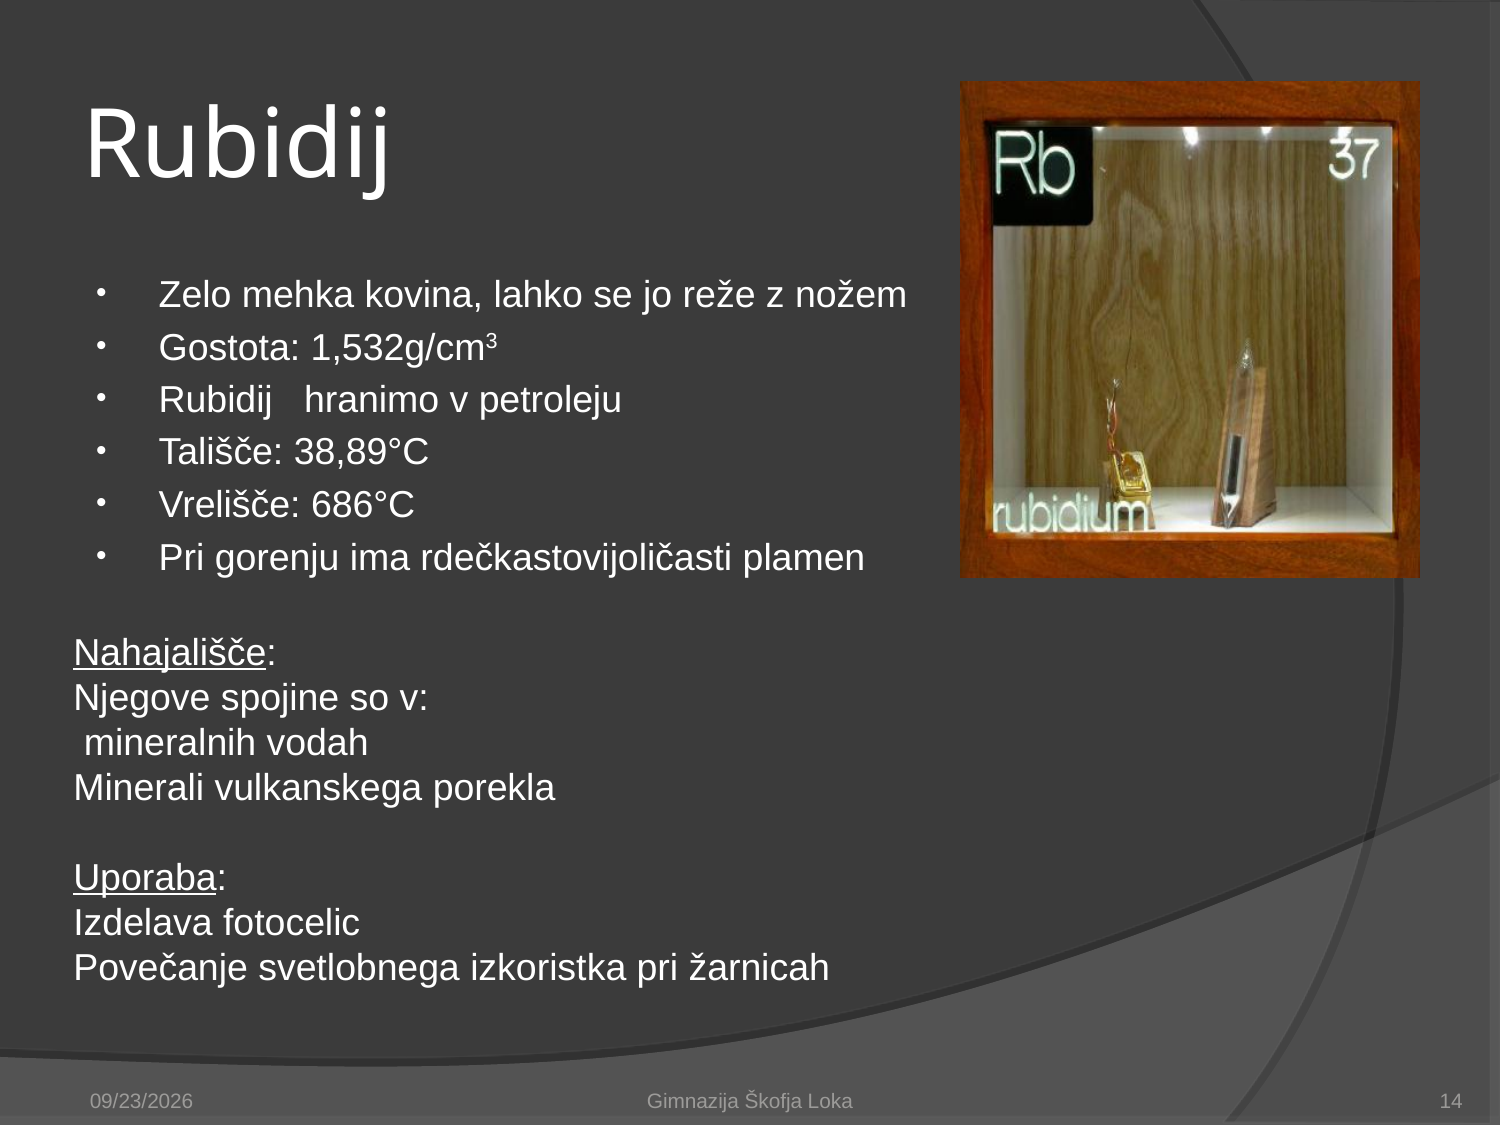

# Rubidij
Zelo mehka kovina, lahko se jo reže z nožem
Gostota: 1,532g/cm3
Rubidij hranimo v petroleju
Tališče: 38,89°C
Vrelišče: 686°C
Pri gorenju ima rdečkastovijoličasti plamen
Nahajališče:
Njegove spojine so v:
 mineralnih vodah
Minerali vulkanskega porekla
Uporaba:
Izdelava fotocelic
Povečanje svetlobnega izkoristka pri žarnicah
Gimnazija Škofja Loka